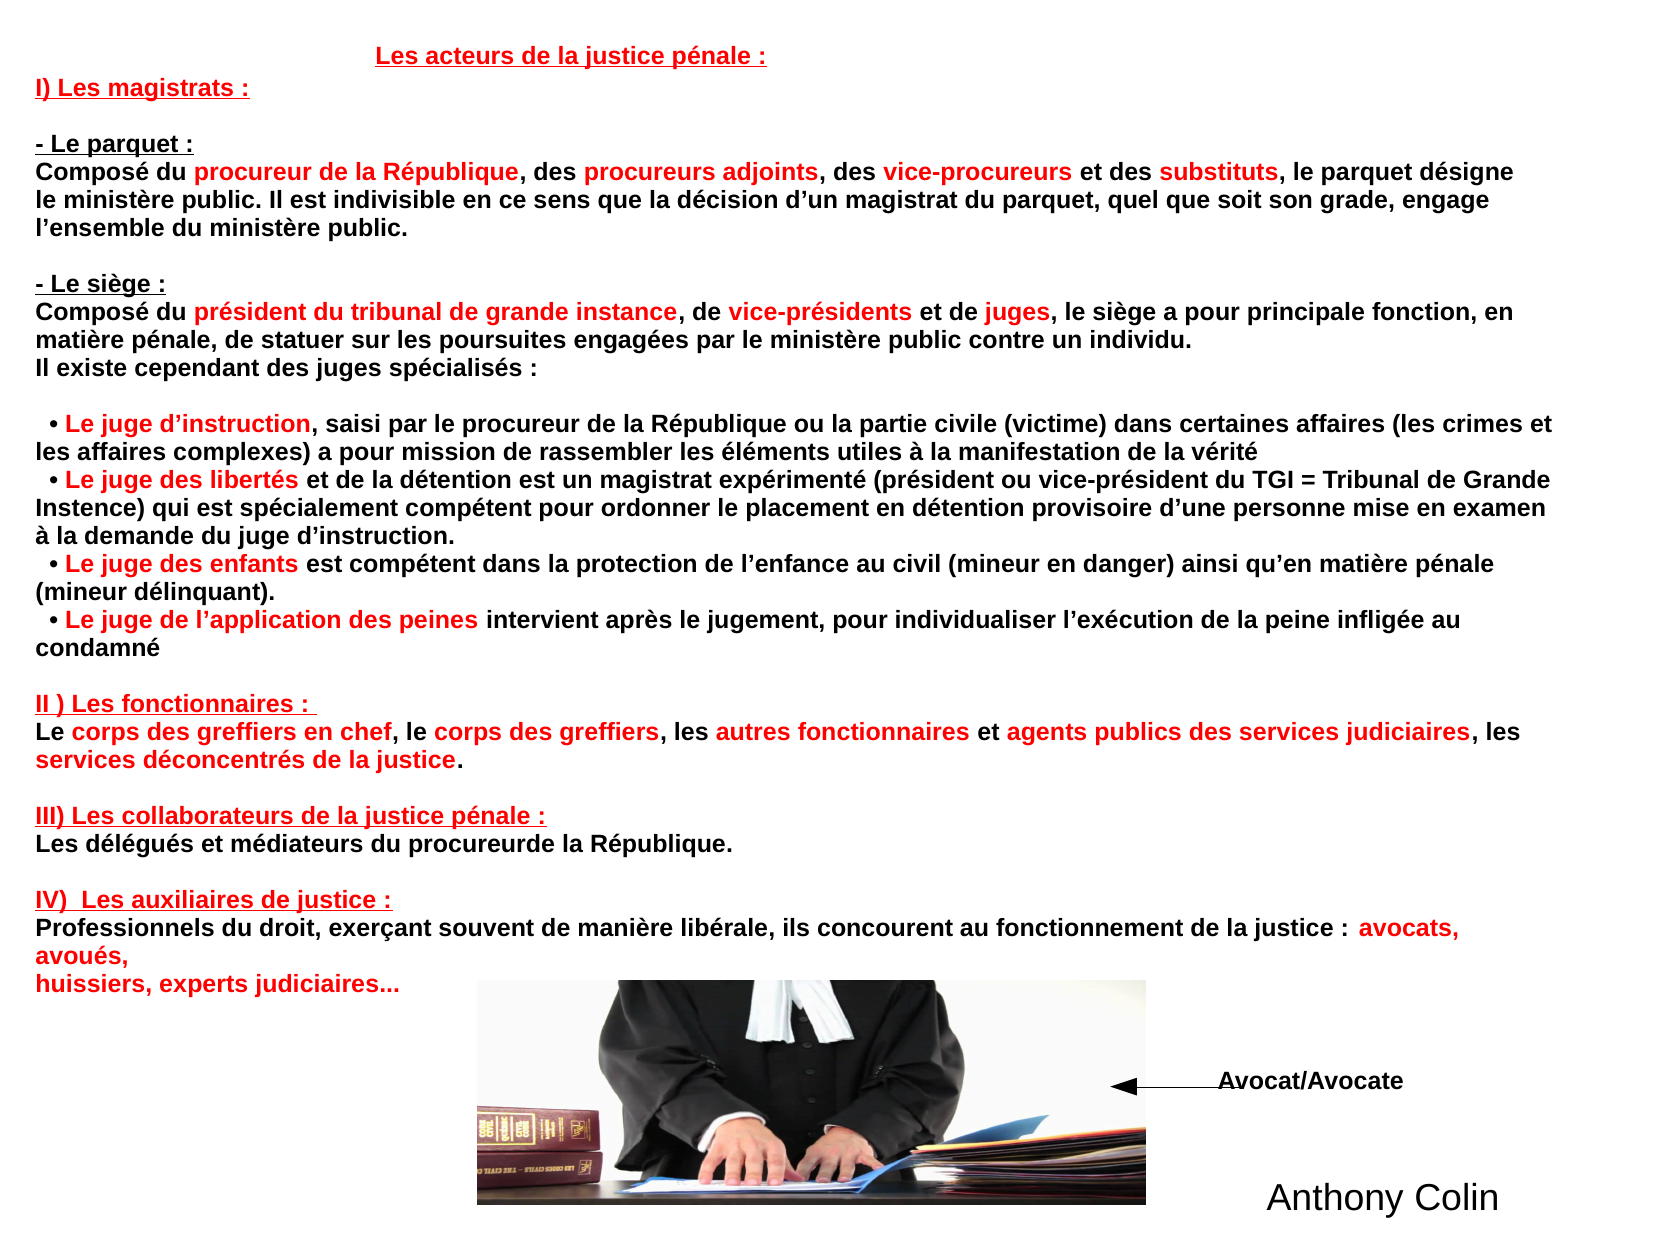

# Les acteurs de la justice pénale :
I) Les magistrats :
- Le parquet :
Composé du procureur de la République, des procureurs adjoints, des vice-procureurs et des substituts, le parquet désigne
le ministère public. Il est indivisible en ce sens que la décision d’un magistrat du parquet, quel que soit son grade, engage l’ensemble du ministère public.
- Le siège :
Composé du président du tribunal de grande instance, de vice-présidents et de juges, le siège a pour principale fonction, en
matière pénale, de statuer sur les poursuites engagées par le ministère public contre un individu.
Il existe cependant des juges spécialisés :
 • Le juge d’instruction, saisi par le procureur de la République ou la partie civile (victime) dans certaines affaires (les crimes et les affaires complexes) a pour mission de rassembler les éléments utiles à la manifestation de la vérité
 • Le juge des libertés et de la détention est un magistrat expérimenté (président ou vice-président du TGI = Tribunal de Grande Instence) qui est spécialement compétent pour ordonner le placement en détention provisoire d’une personne mise en examen à la demande du juge d’instruction.
 • Le juge des enfants est compétent dans la protection de l’enfance au civil (mineur en danger) ainsi qu’en matière pénale (mineur délinquant).
 • Le juge de l’application des peines intervient après le jugement, pour individualiser l’exécution de la peine infligée au condamné
II ) Les fonctionnaires :
Le corps des greffiers en chef, le corps des greffiers, les autres fonctionnaires et agents publics des services judiciaires, les services déconcentrés de la justice.
III) Les collaborateurs de la justice pénale :
Les délégués et médiateurs du procureurde la République.
IV) Les auxiliaires de justice :
Professionnels du droit, exerçant souvent de manière libérale, ils concourent au fonctionnement de la justice : avocats, avoués,
huissiers, experts judiciaires...
Avocat/Avocate
Anthony Colin